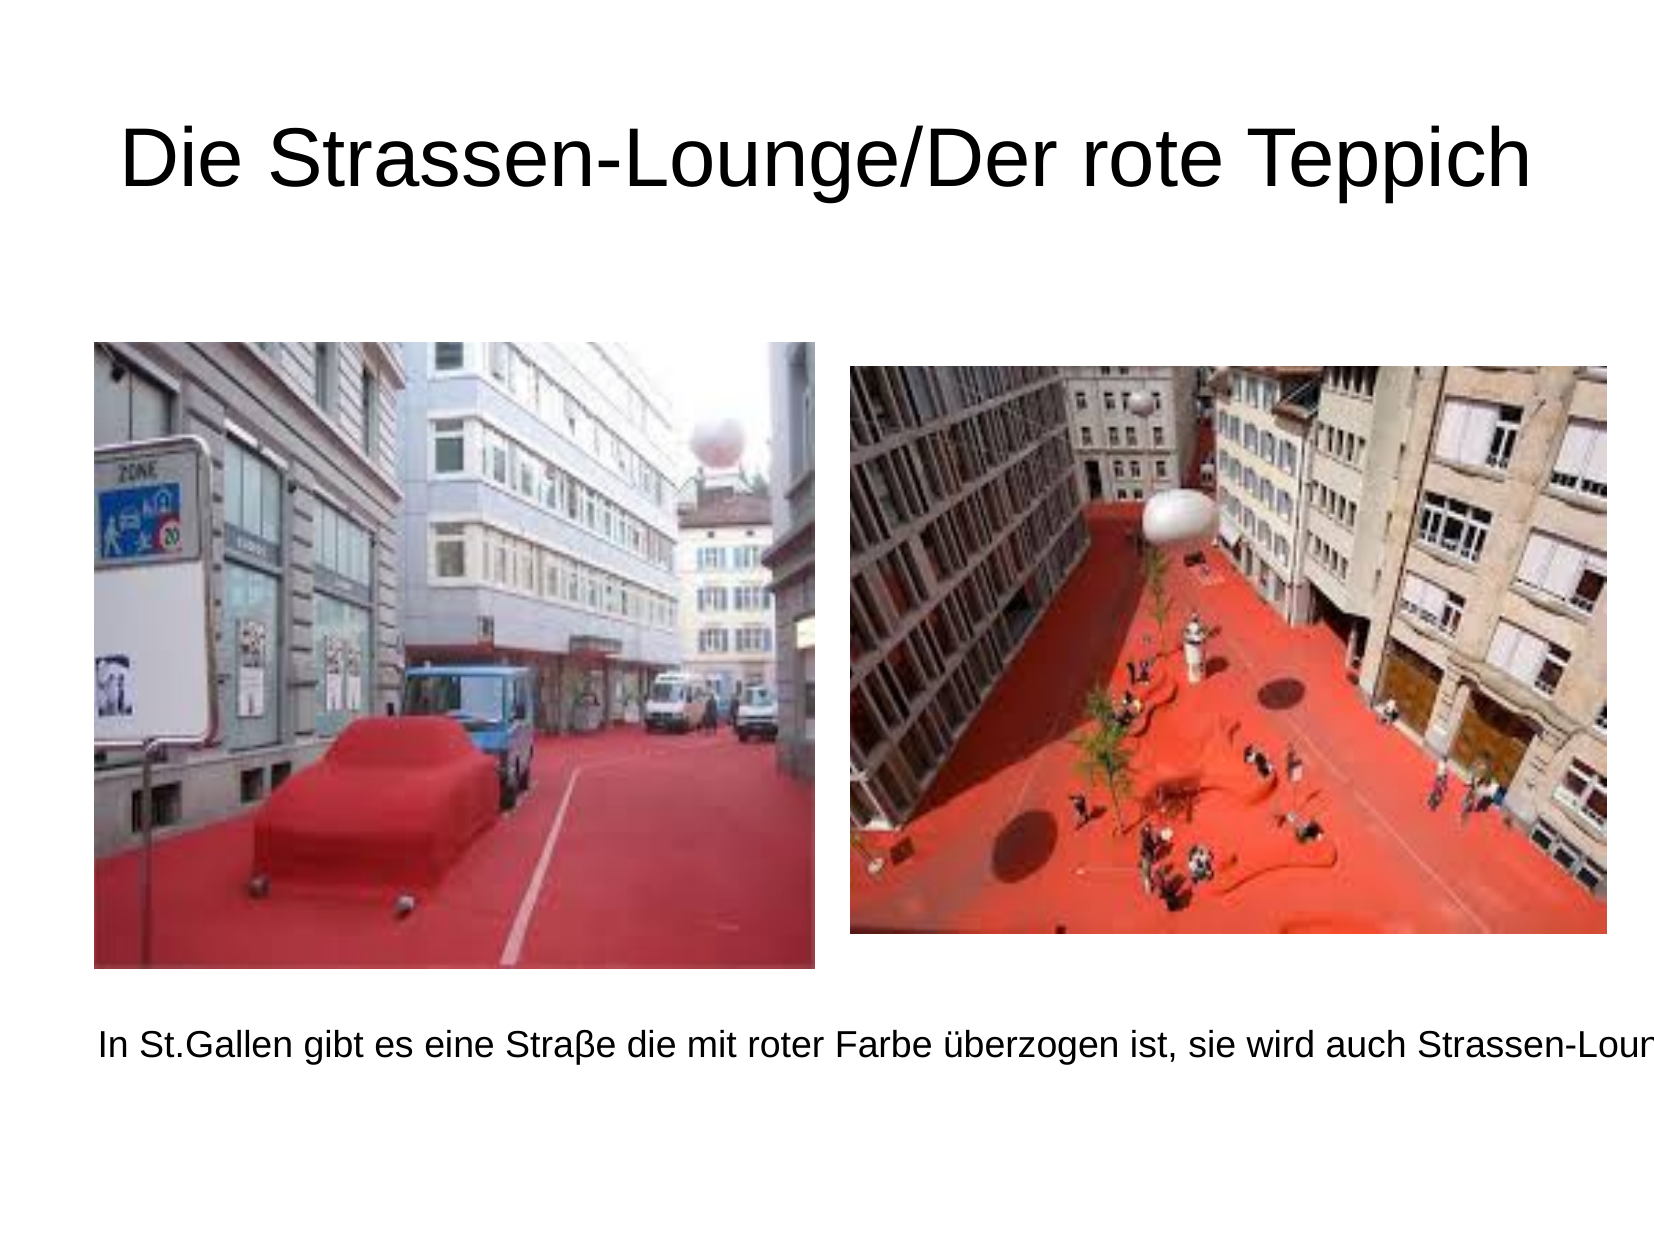

# Die Strassen-Lounge/Der rote Teppich
In St.Gallen gibt es eine Straβe die mit roter Farbe überzogen ist, sie wird auch Strassen-Lounge genannt.